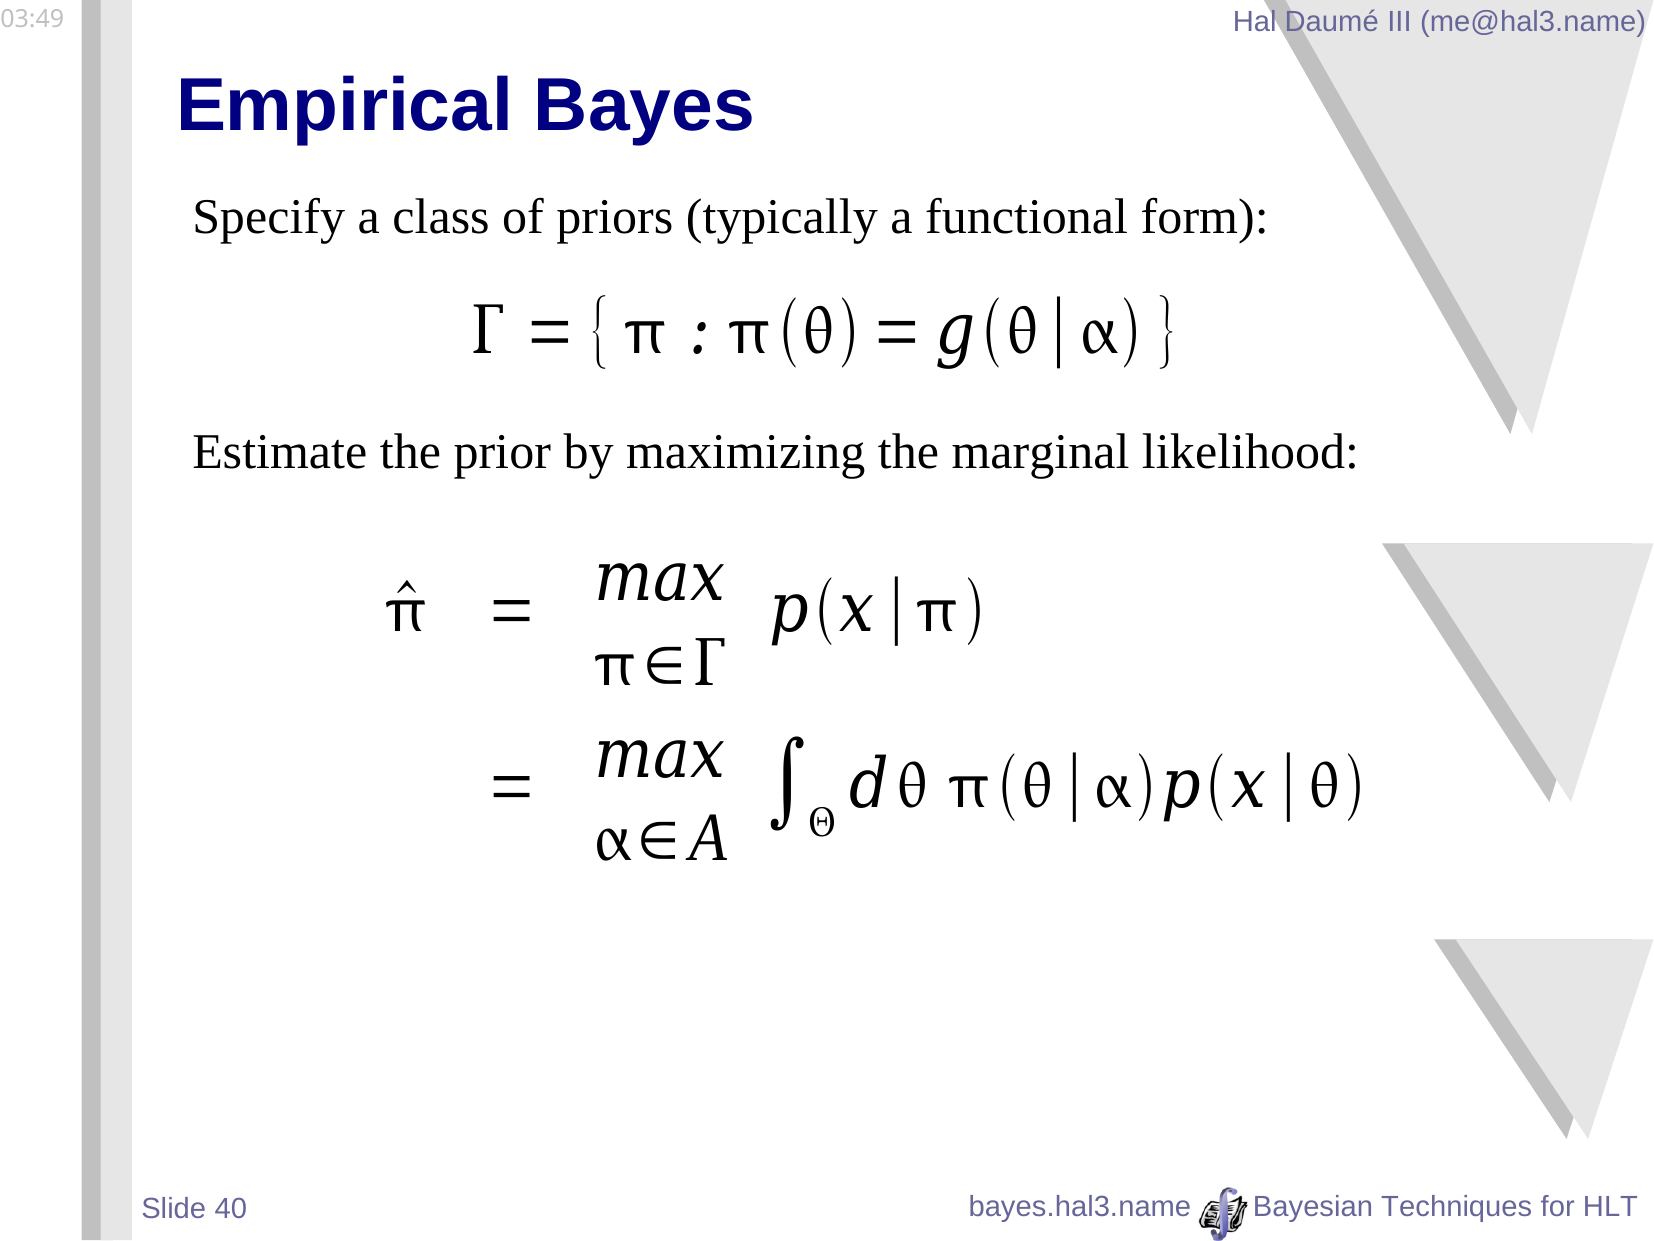

# Empirical Bayes
Specify a class of priors (typically a functional form):
Estimate the prior by maximizing the marginal likelihood: